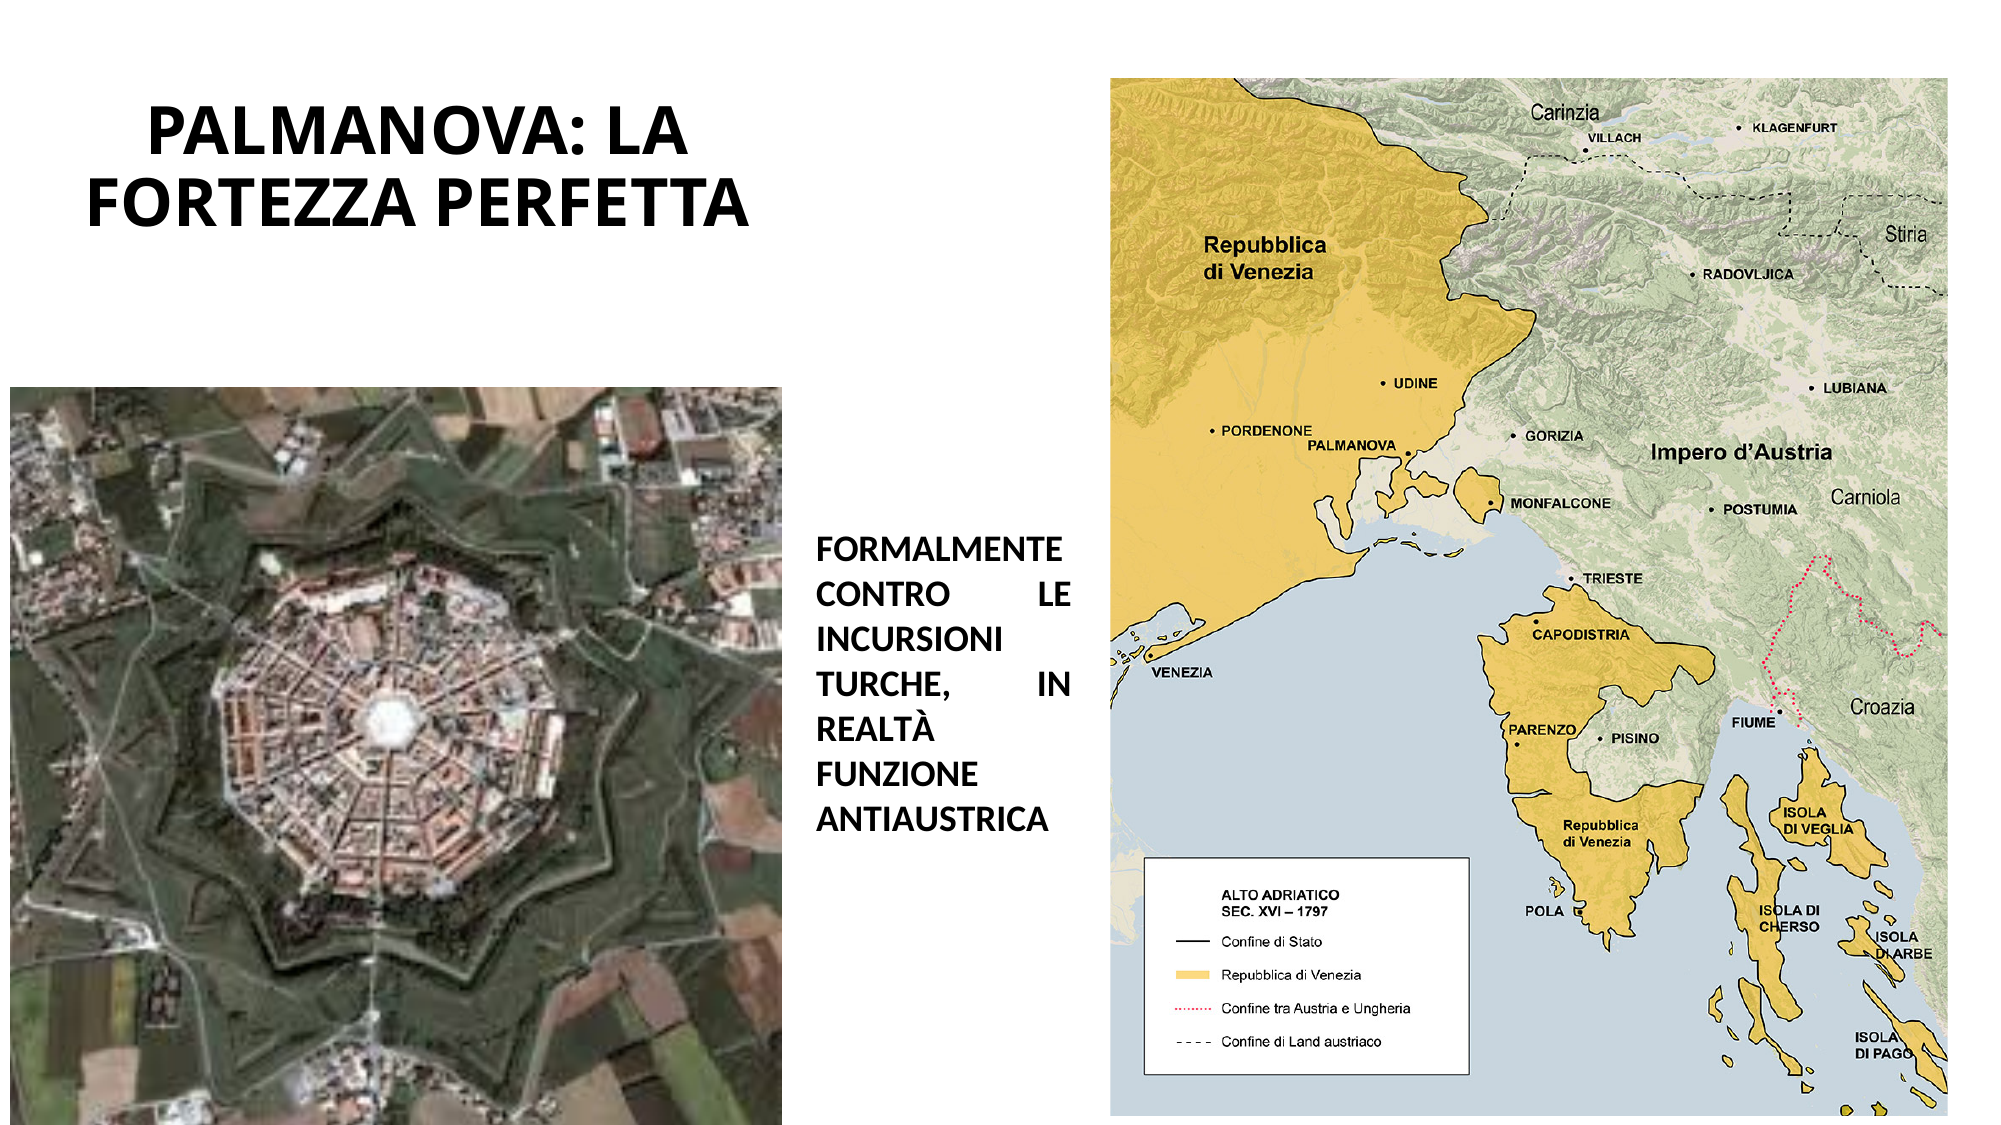

# PALMANOVA: LA FORTEZZA PERFETTA
FORMALMENTE CONTRO LE INCURSIONI TURCHE, IN REALTÀ FUNZIONE ANTIAUSTRICA